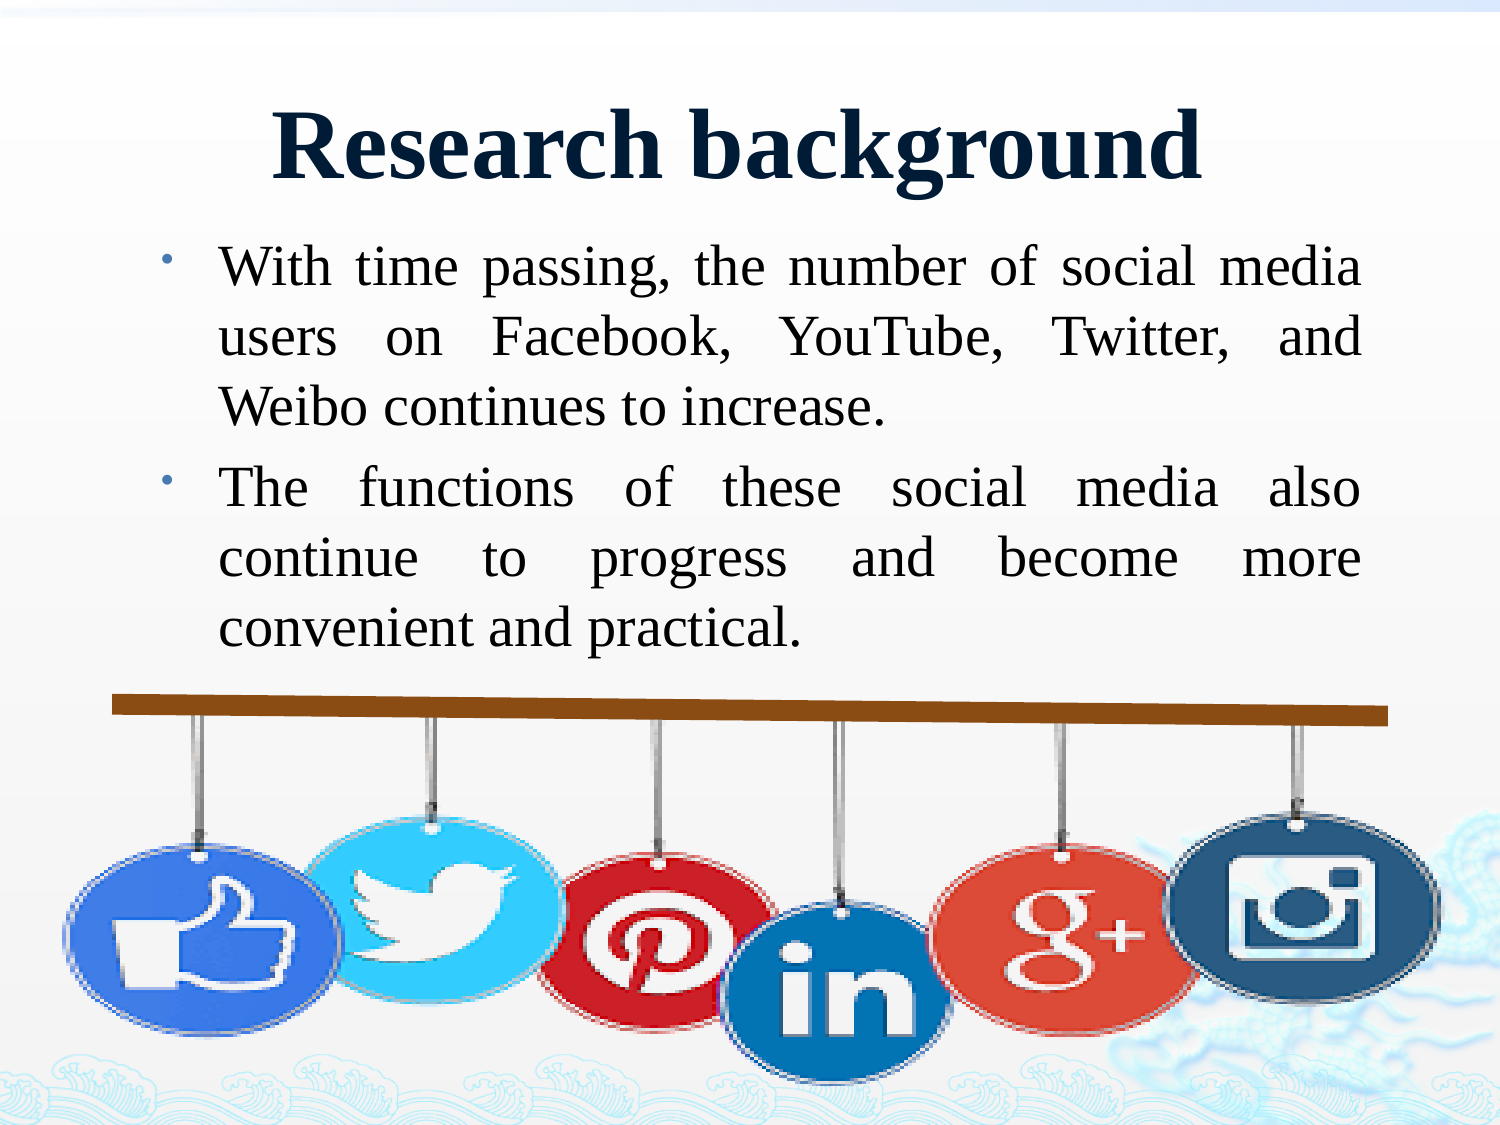

# Research background
With time passing, the number of social media users on Facebook, YouTube, Twitter, and Weibo continues to increase.
The functions of these social media also continue to progress and become more convenient and practical.